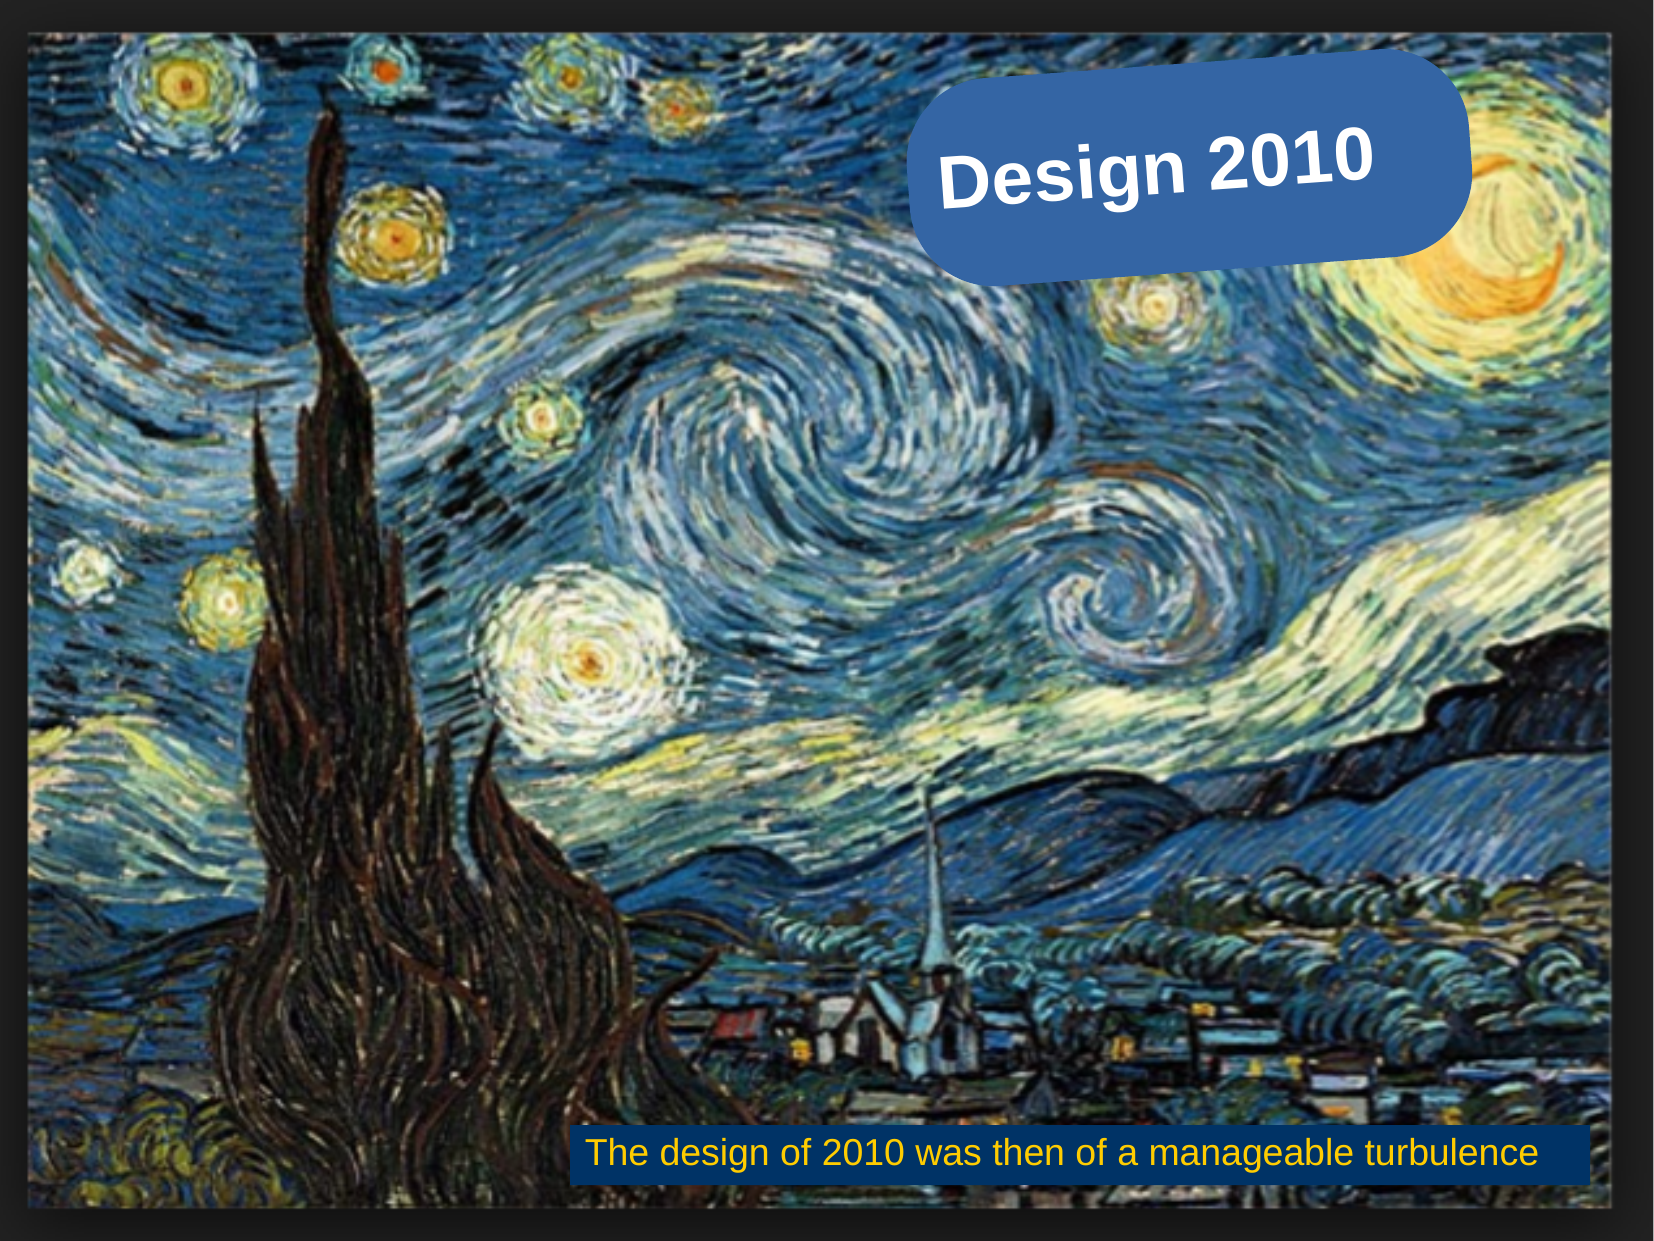

Design 2010
The design of 2010 was then of a manageable turbulence